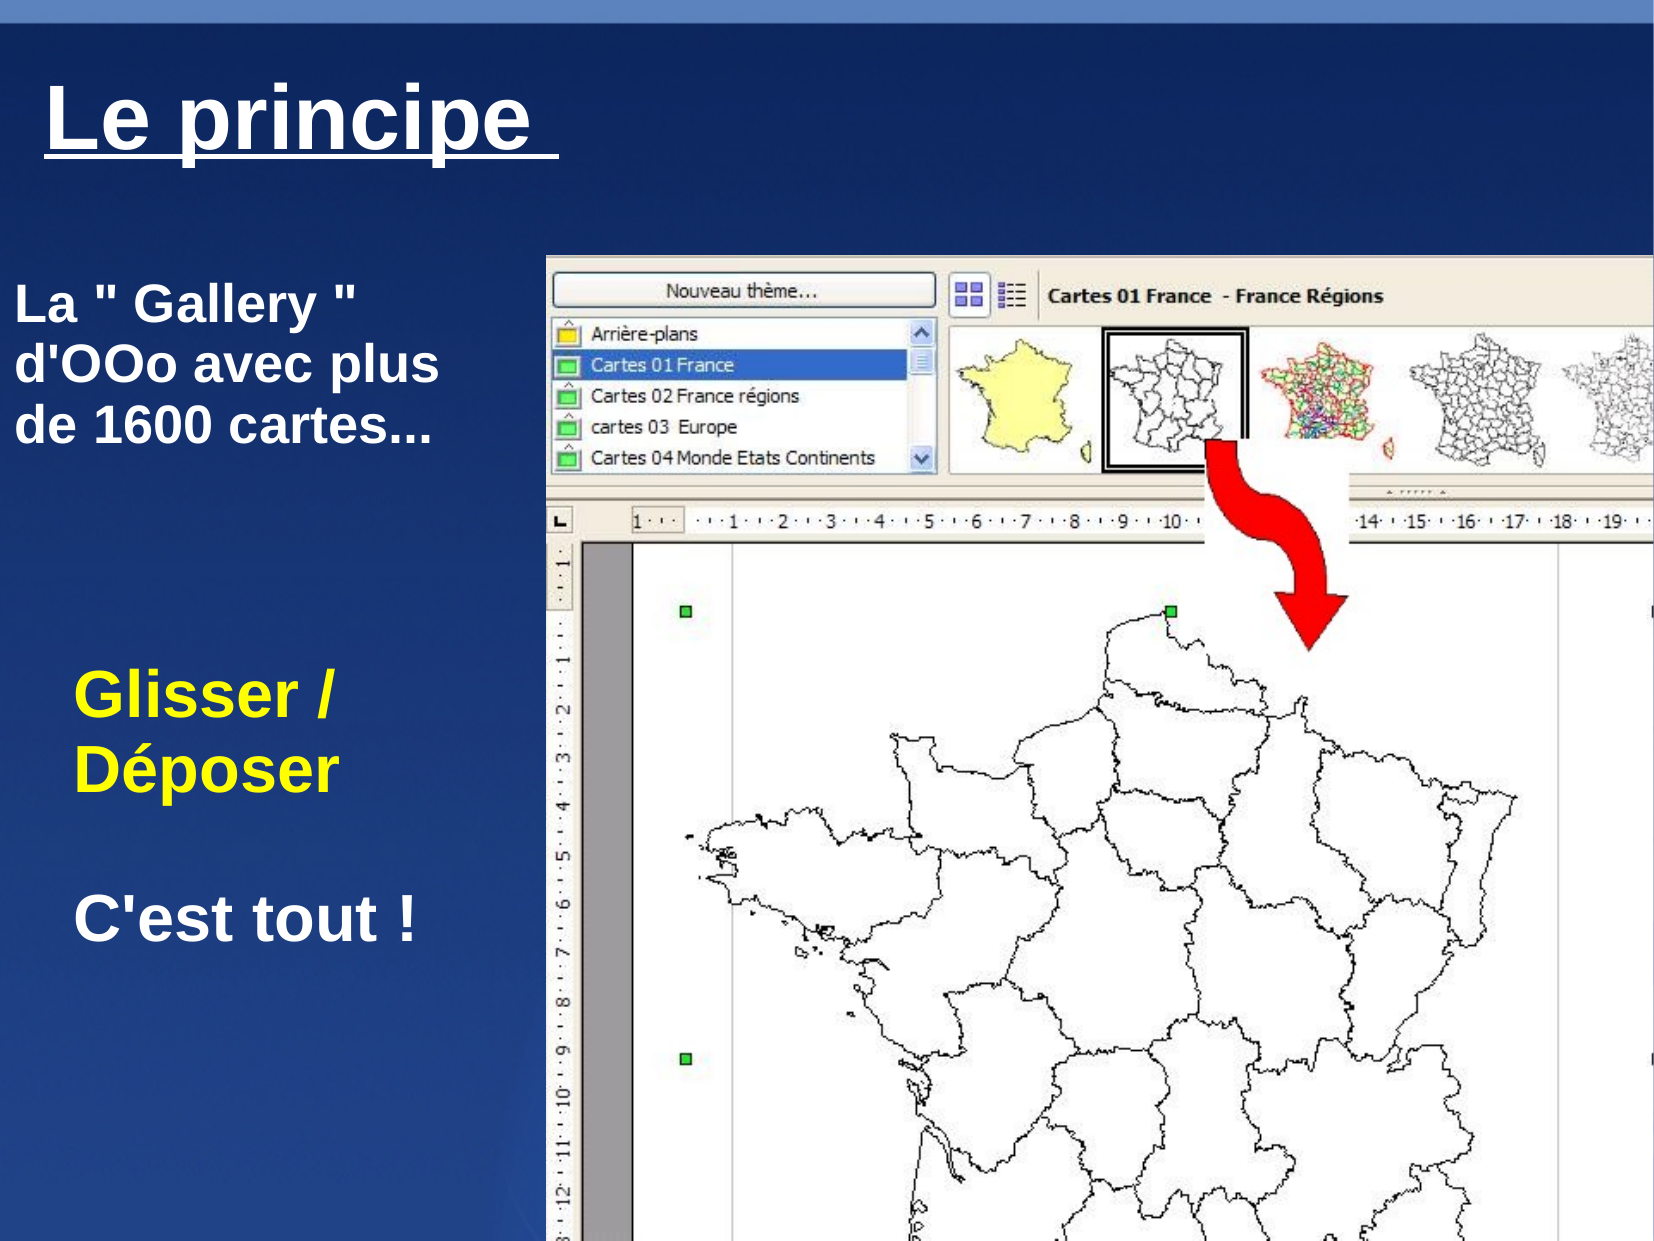

Le principe
La " Gallery " d'OOo avec plus de 1600 cartes...
Glisser / Déposer
C'est tout !